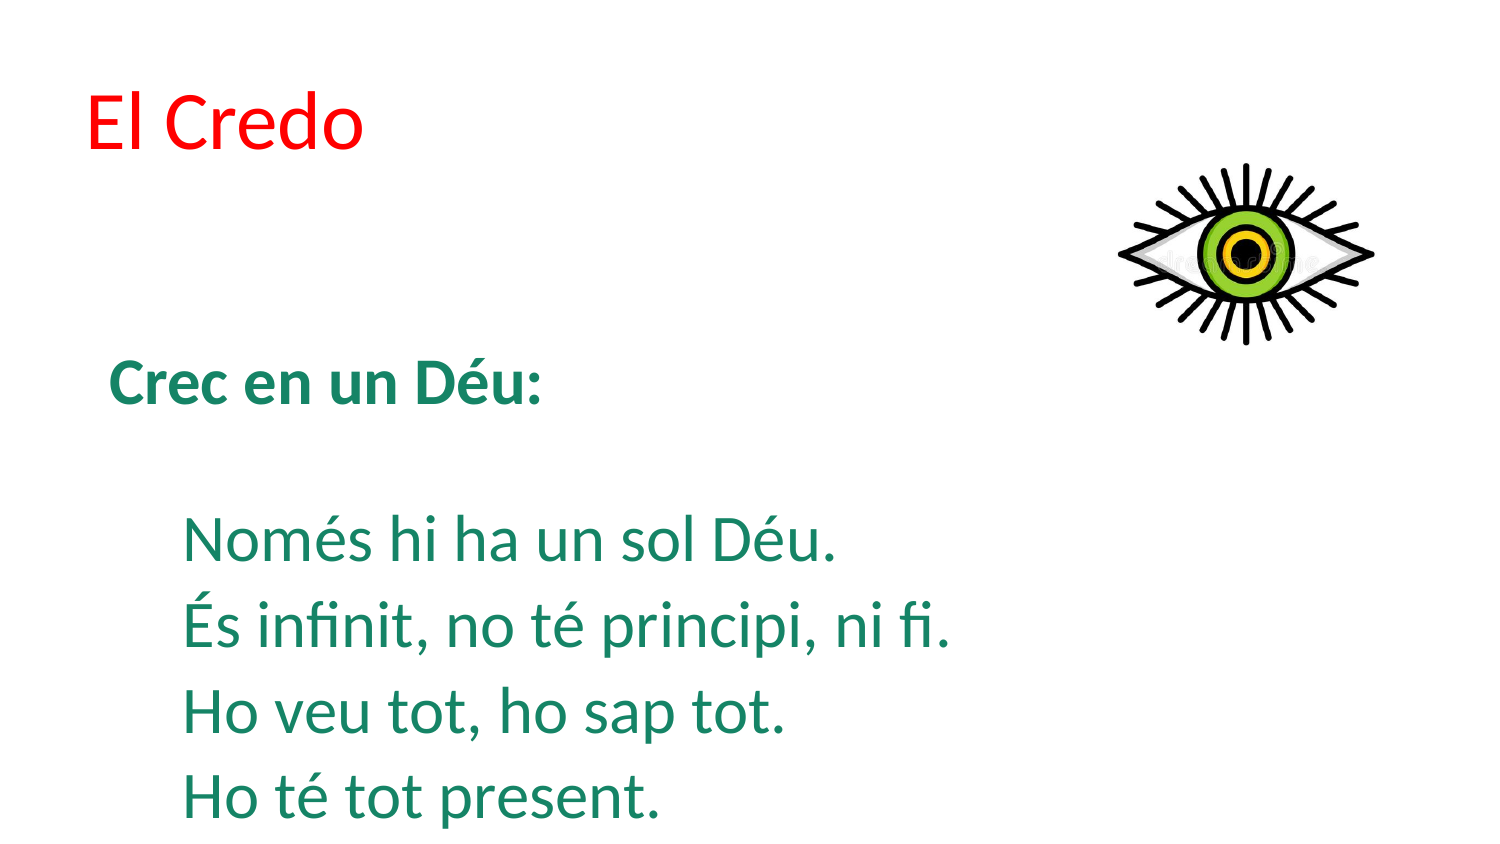

El Credo
Crec en un Déu:
	Només hi ha un sol Déu.
	És infinit, no té principi, ni fi.
	Ho veu tot, ho sap tot.
	Ho té tot present.